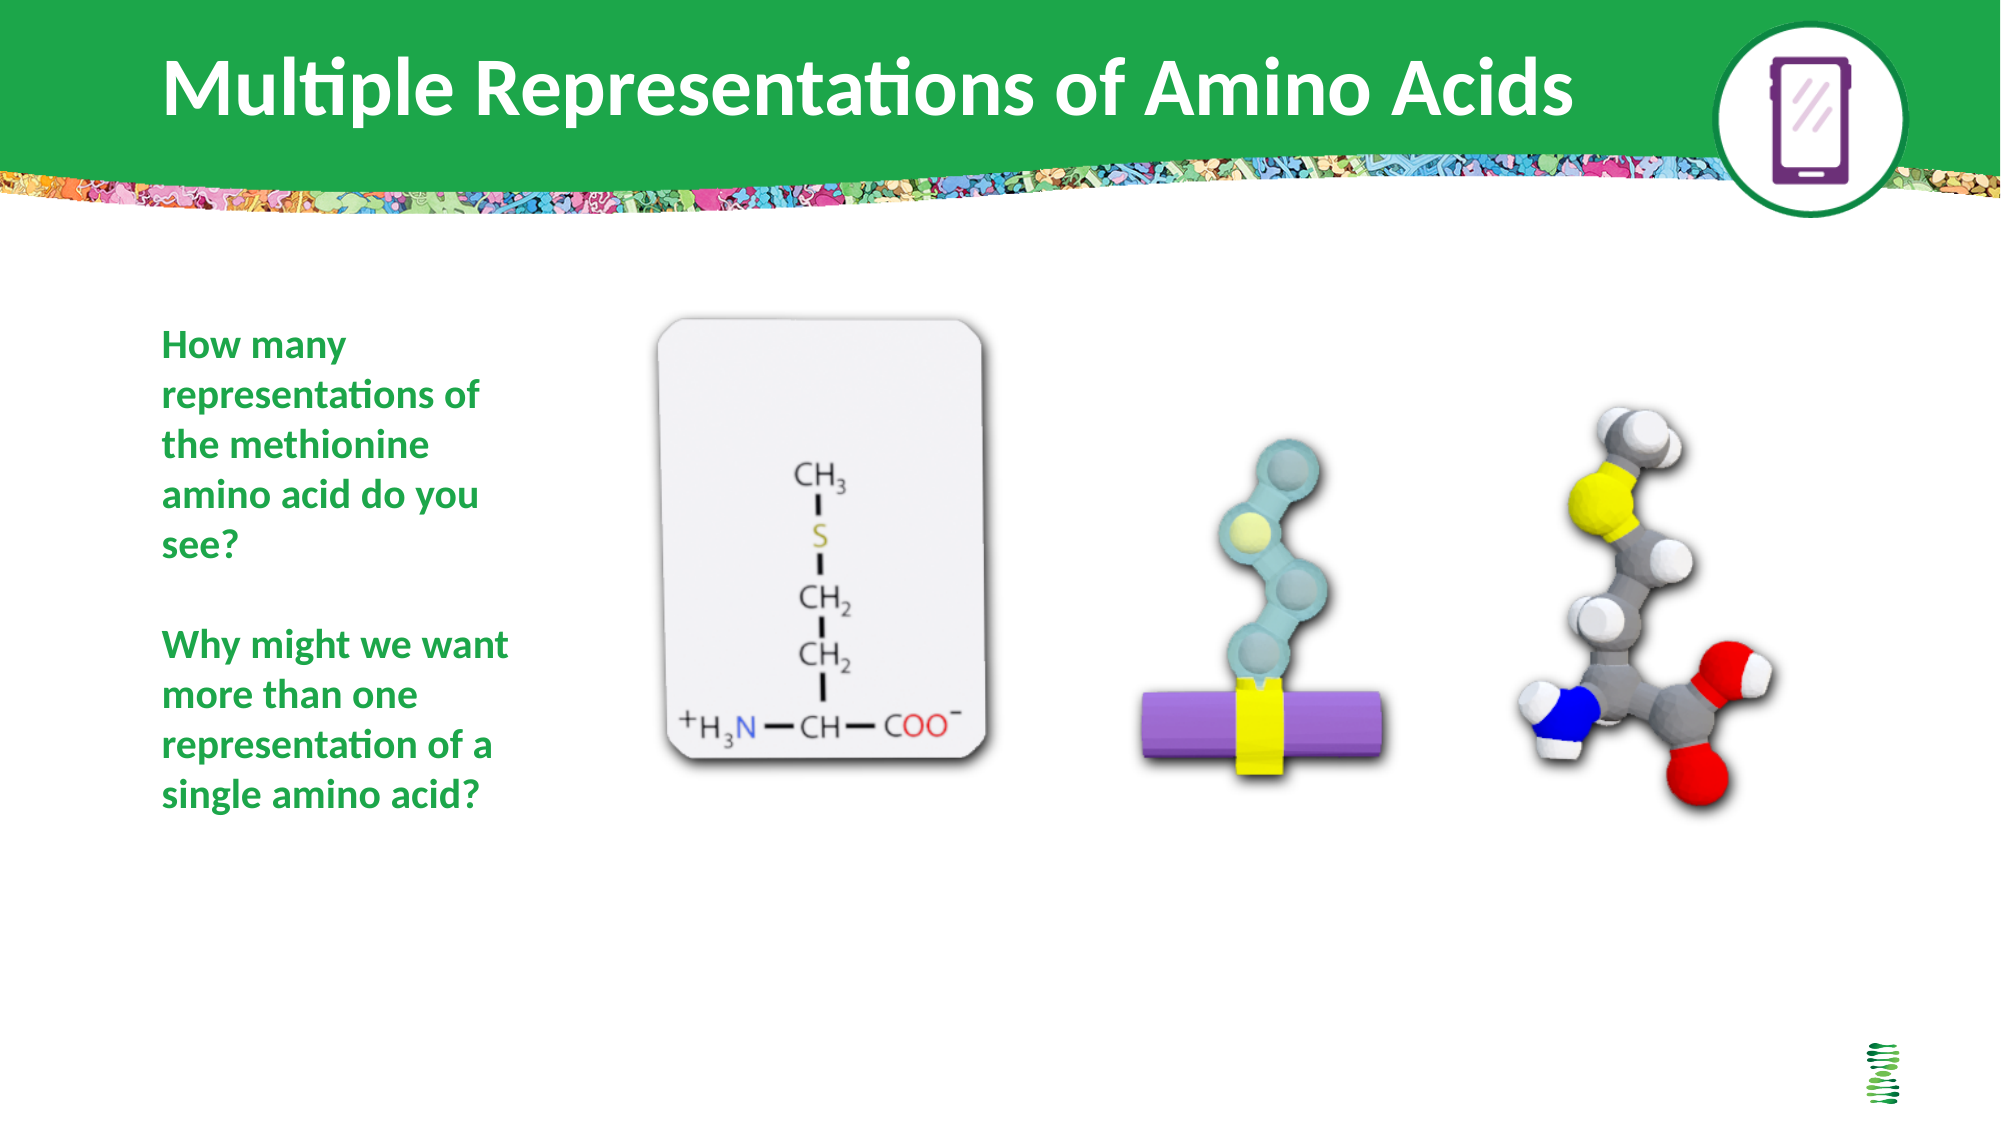

Multiple Representations of Amino Acids
How many representations of the methionine amino acid do you see?
Why might we want more than one representation of a single amino acid?